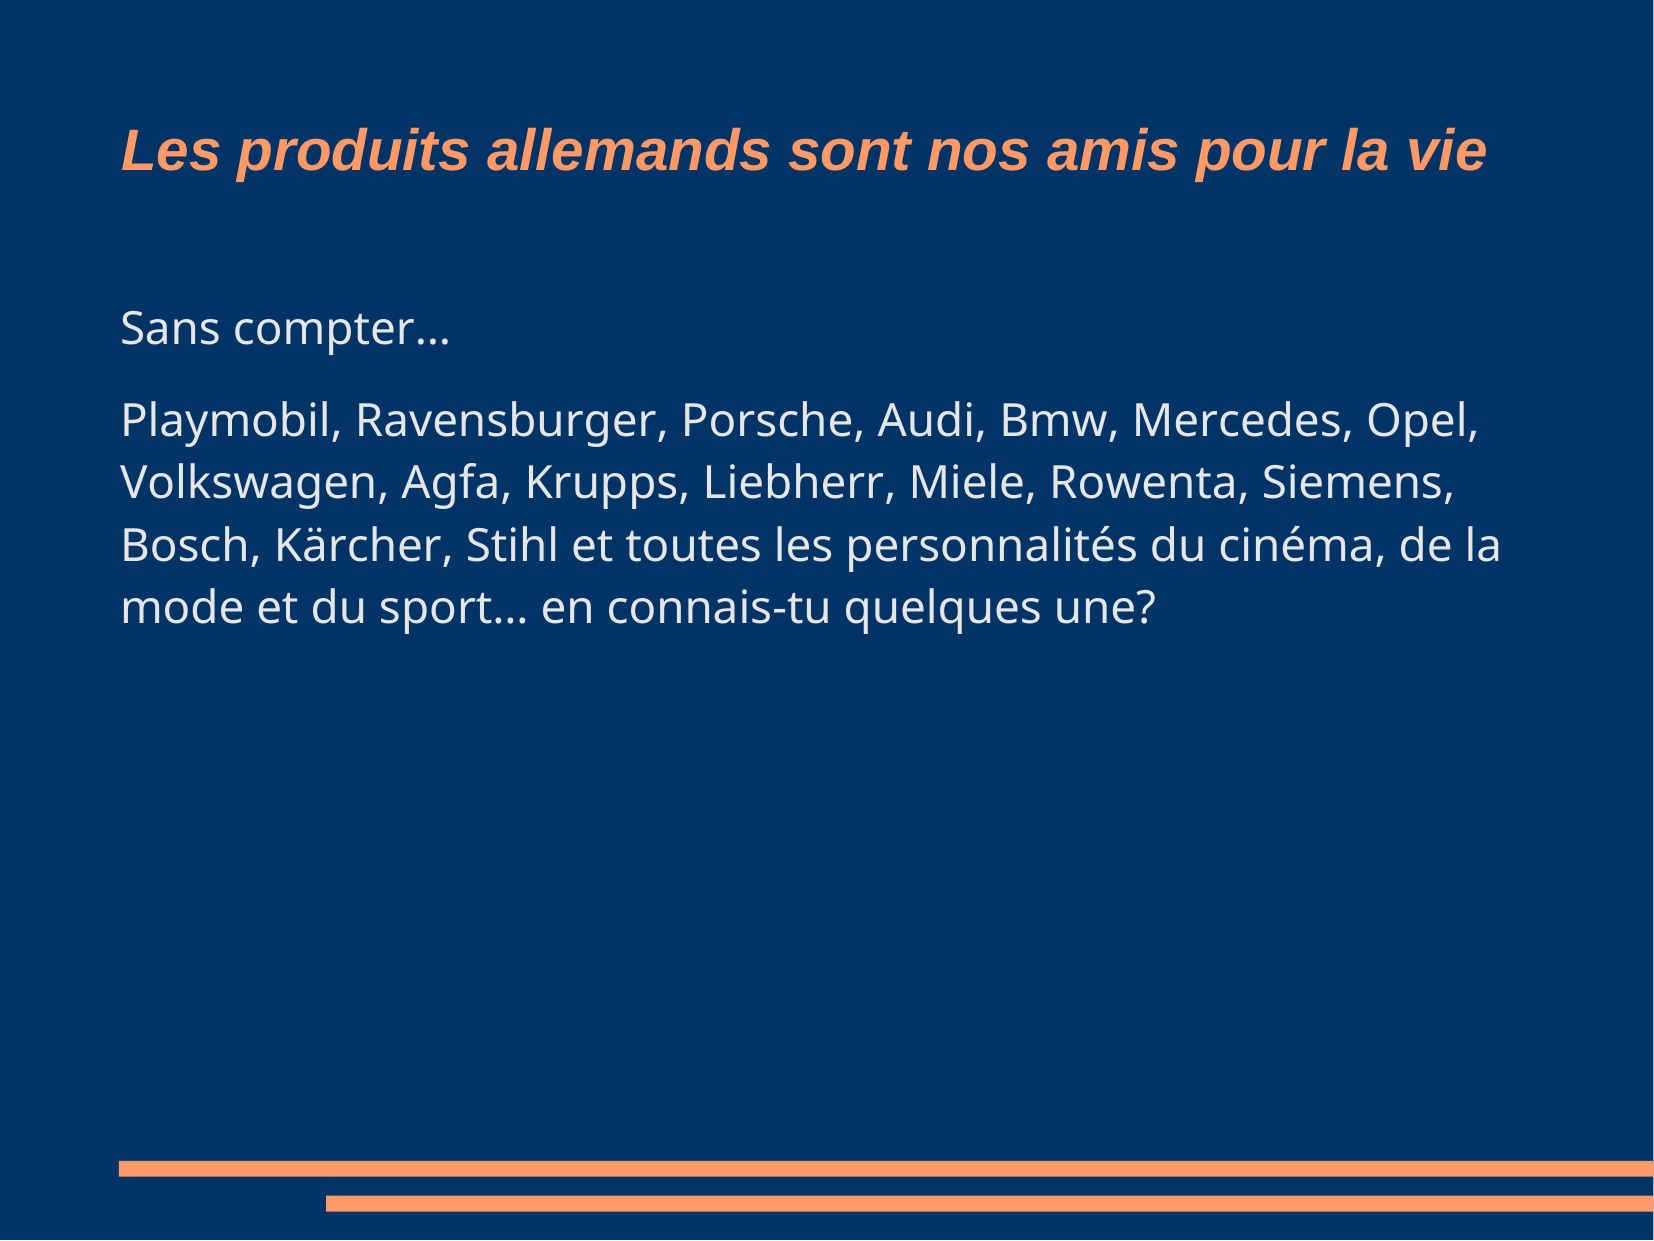

# Les produits allemands sont nos amis pour la vie
Sans compter…
Playmobil, Ravensburger, Porsche, Audi, Bmw, Mercedes, Opel, Volkswagen, Agfa, Krupps, Liebherr, Miele, Rowenta, Siemens, Bosch, Kärcher, Stihl et toutes les personnalités du cinéma, de la mode et du sport… en connais-tu quelques une?